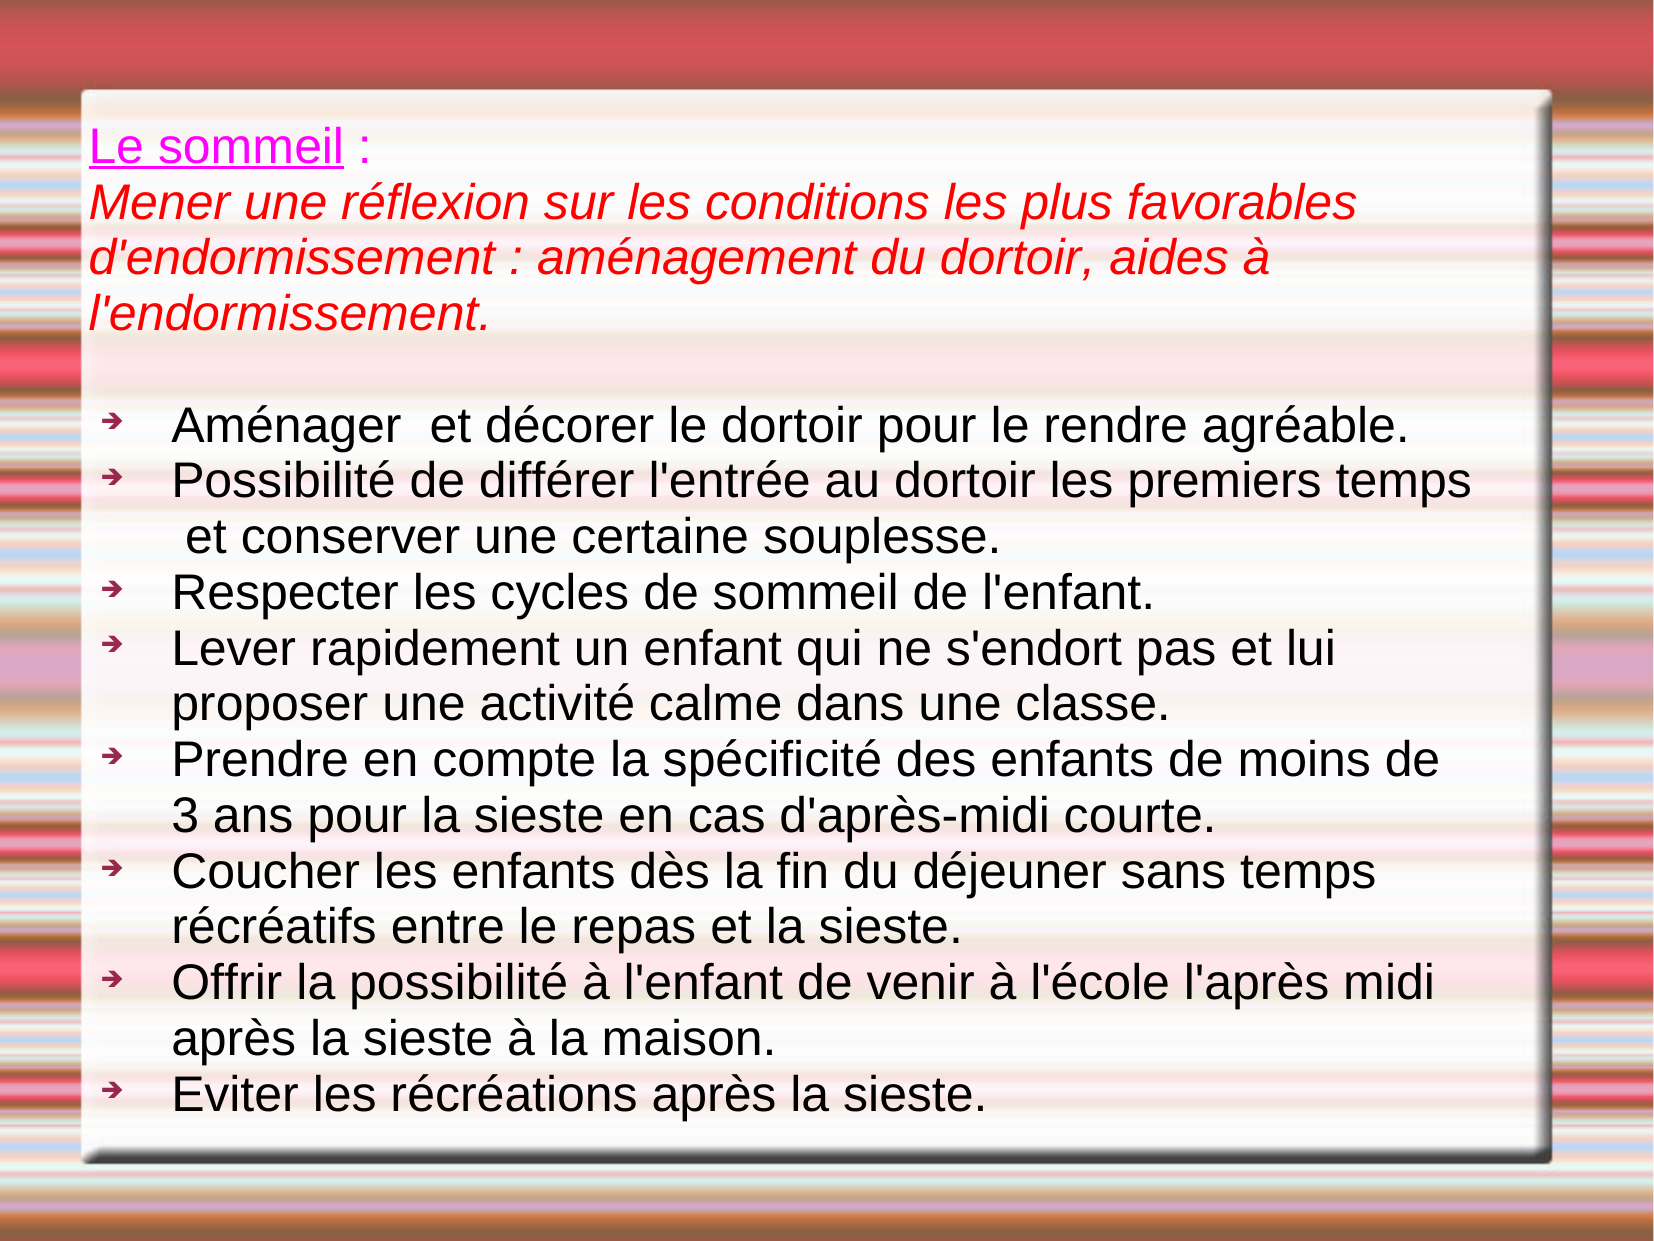

# Le sommeil :
Mener une réflexion sur les conditions les plus favorables
d'endormissement : aménagement du dortoir, aides à
l'endormissement.
Aménager et décorer le dortoir pour le rendre agréable.
Possibilité de différer l'entrée au dortoir les premiers temps
 et conserver une certaine souplesse.
Respecter les cycles de sommeil de l'enfant.
Lever rapidement un enfant qui ne s'endort pas et lui
proposer une activité calme dans une classe.
Prendre en compte la spécificité des enfants de moins de
3 ans pour la sieste en cas d'après-midi courte.
Coucher les enfants dès la fin du déjeuner sans temps
récréatifs entre le repas et la sieste.
Offrir la possibilité à l'enfant de venir à l'école l'après midi après la sieste à la maison.
Eviter les récréations après la sieste.